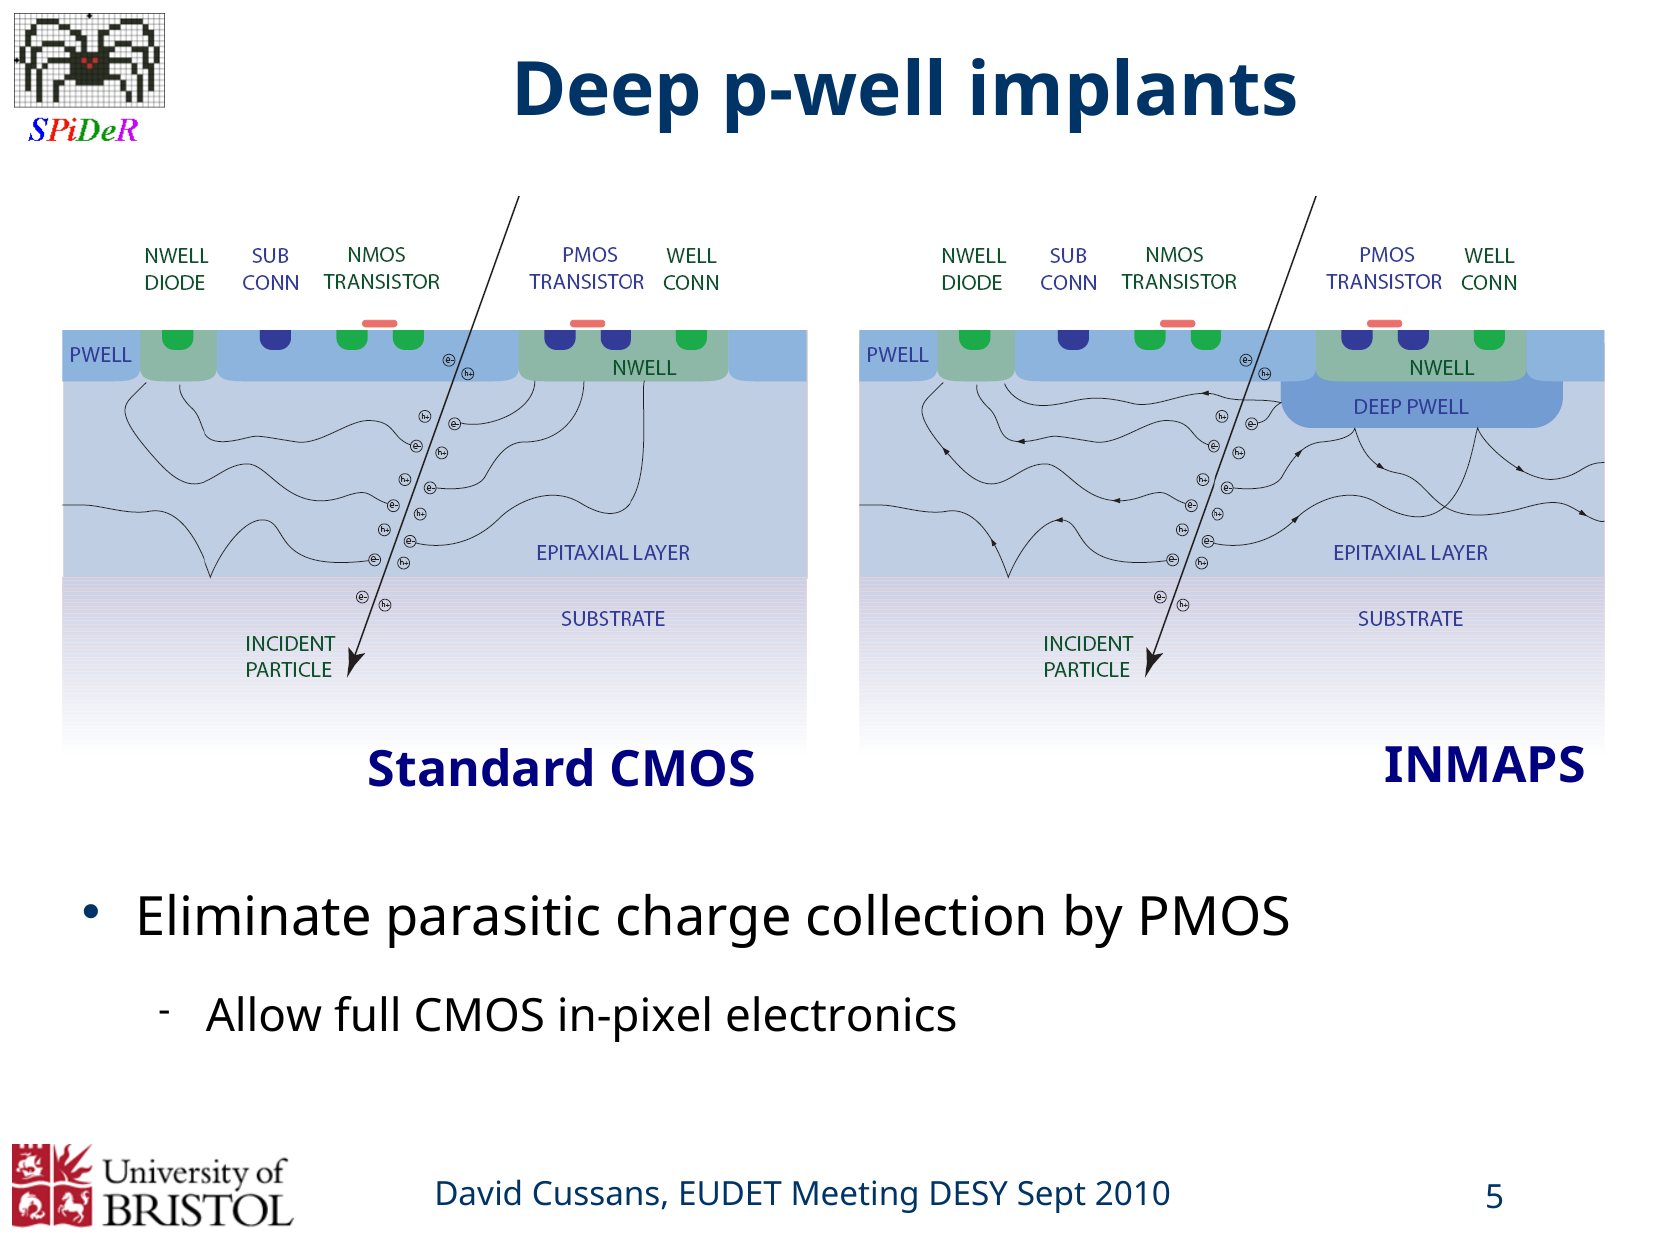

# Deep p-well implants
INMAPS
Standard CMOS
Eliminate parasitic charge collection by PMOS
Allow full CMOS in-pixel electronics